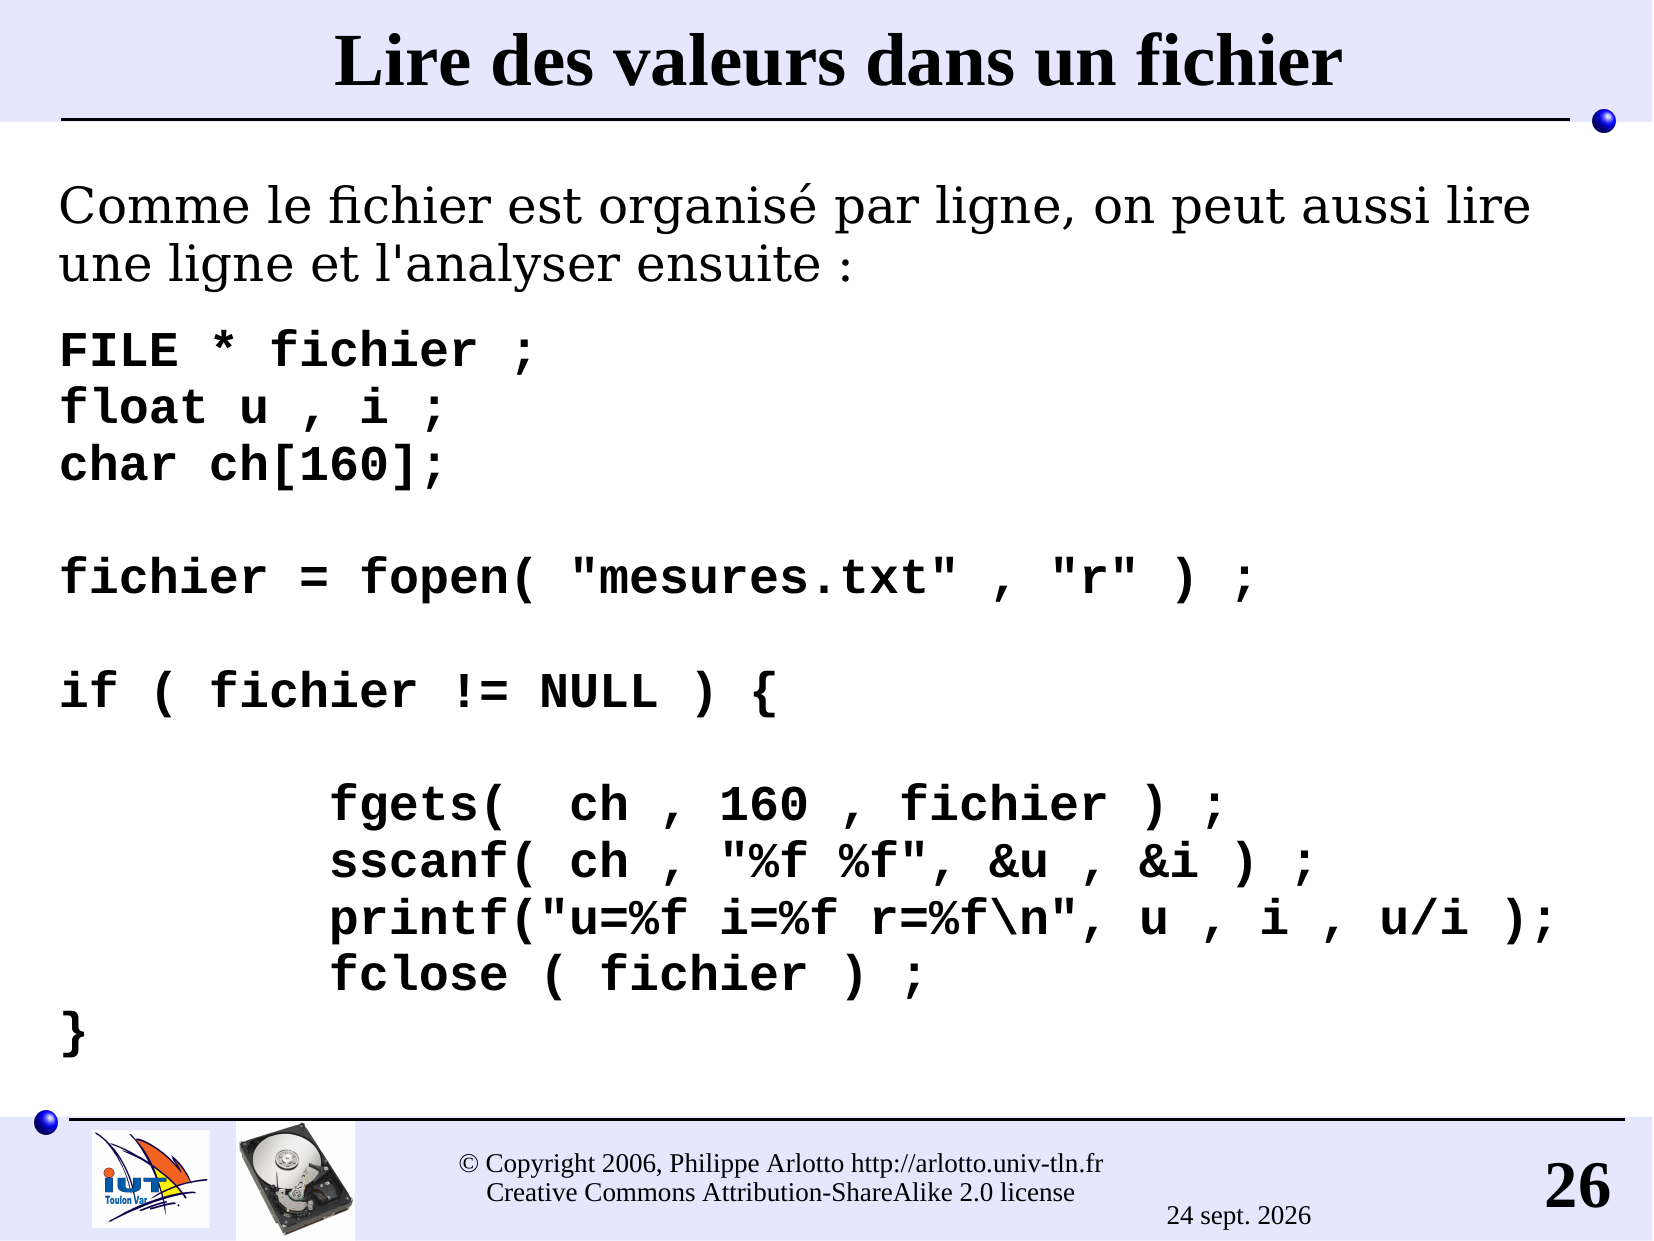

# Lire des valeurs dans un fichier
Comme le fichier est organisé par ligne, on peut aussi lire
une ligne et l'analyser ensuite :
FILE * fichier ;
float u , i ;
char ch[160];
fichier = fopen( "mesures.txt" , "r" ) ;
if ( fichier != NULL ) {
 fgets( ch , 160 , fichier ) ;
 sscanf( ch , "%f %f", &u , &i ) ;
 printf("u=%f i=%f r=%f\n", u , i , u/i );
 fclose ( fichier ) ;
}